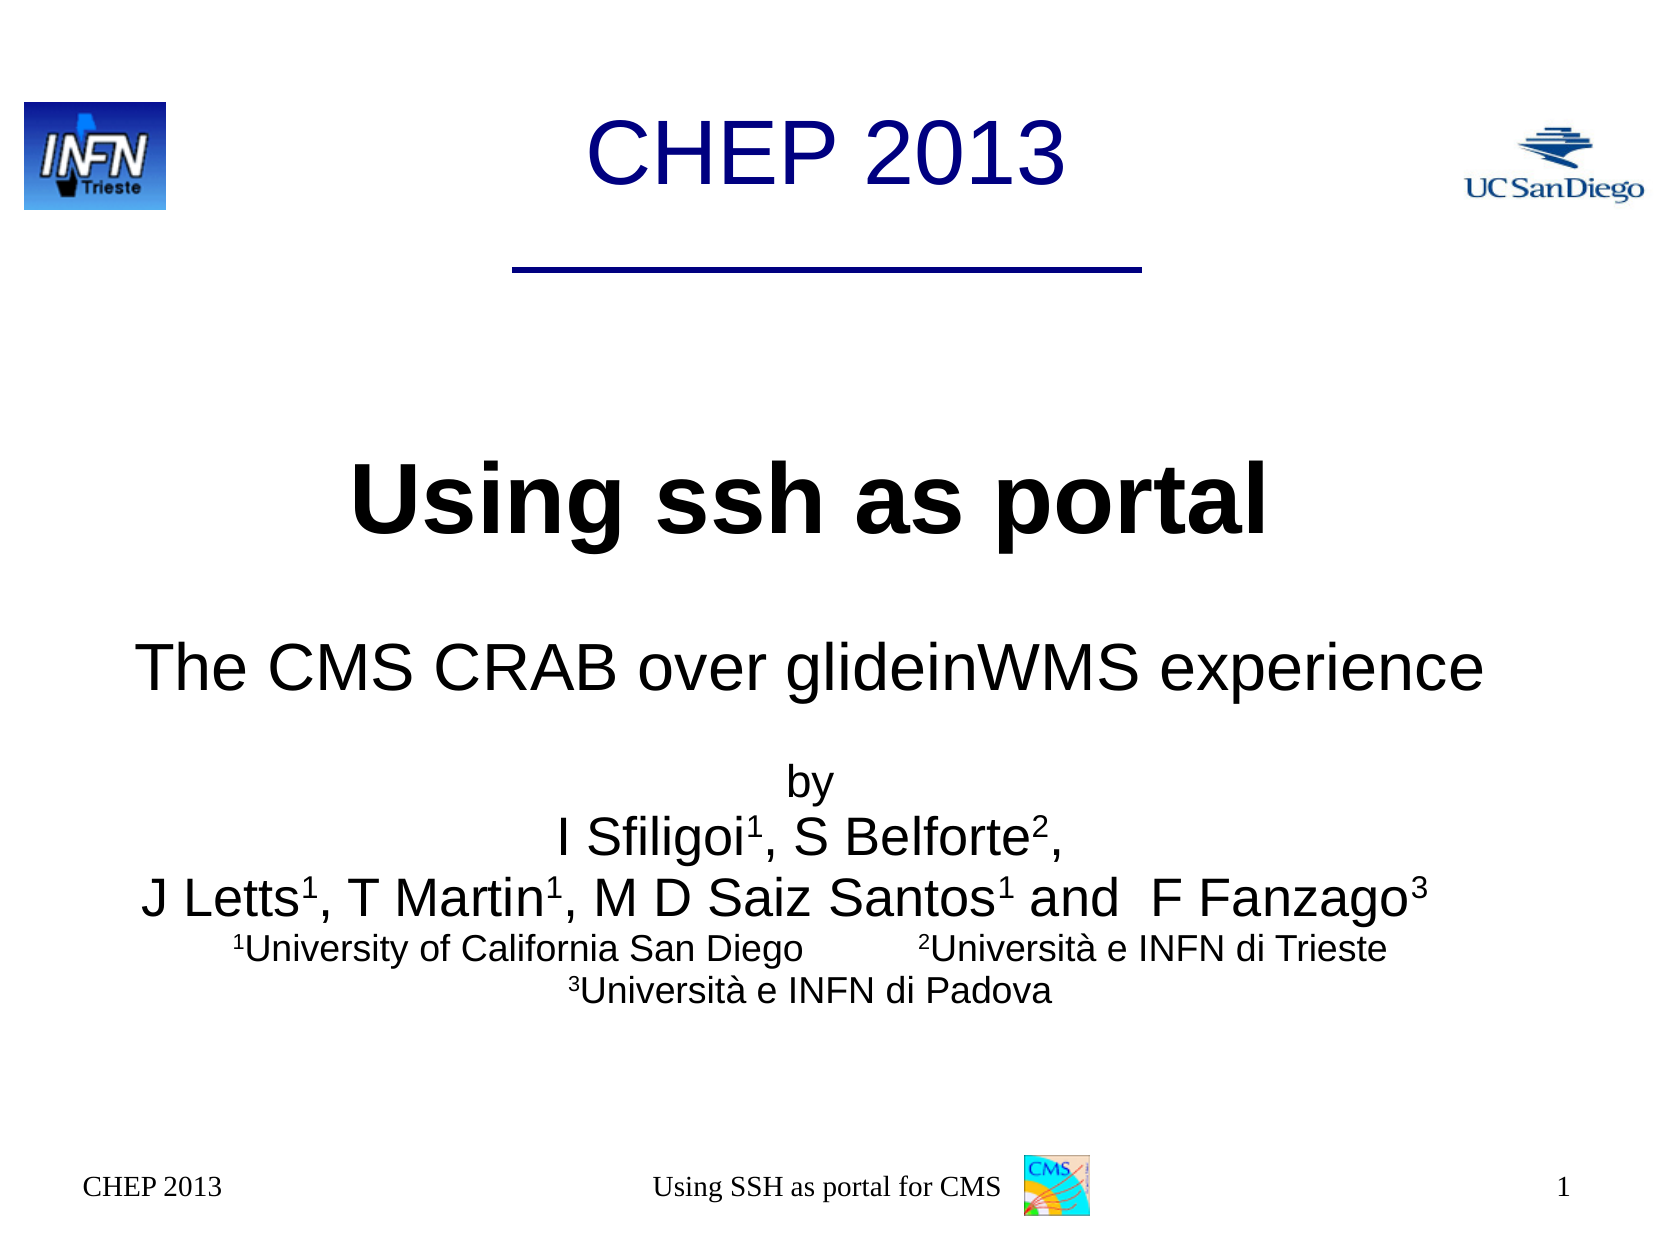

# CHEP 2013
Using ssh as portal
The CMS CRAB over glideinWMS experience
by
I Sfiligoi1, S Belforte2,
J Letts1, T Martin1, M D Saiz Santos1 and F Fanzago3
1University of California San Diego		 2Università e INFN di Trieste
3Università e INFN di Padova
CHEP 2013
Using SSH as portal for CMS
1